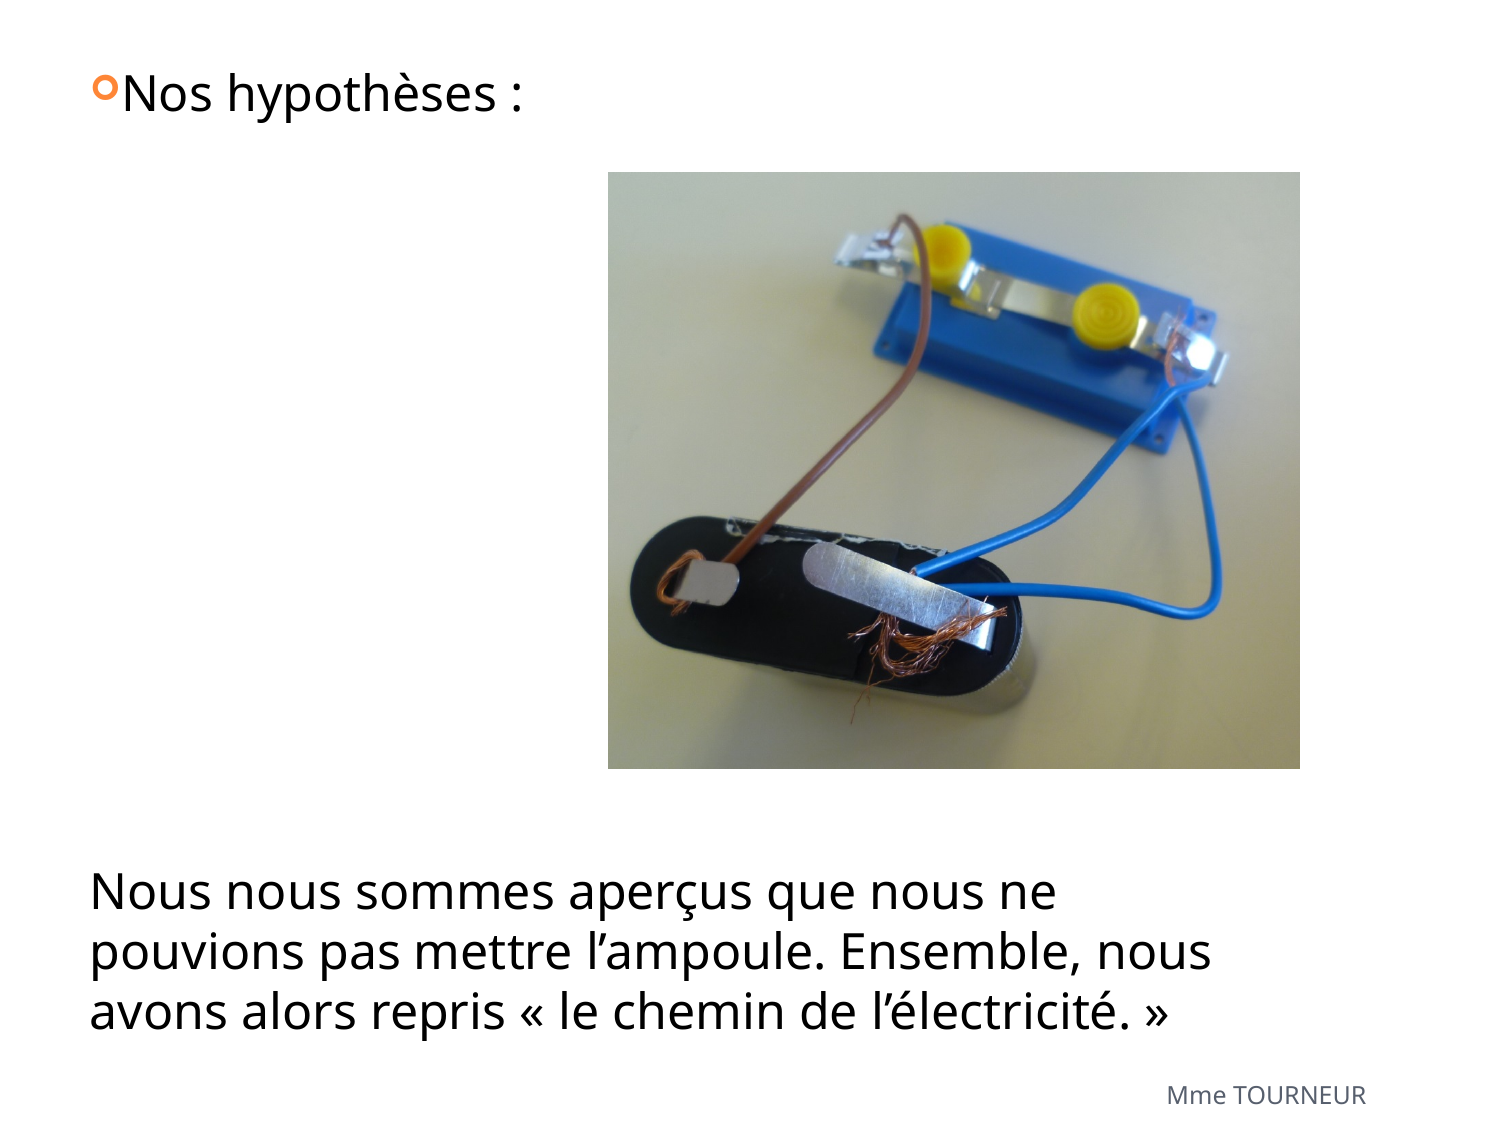

# Nos hypothèses :
Nous nous sommes aperçus que nous ne pouvions pas mettre l’ampoule. Ensemble, nous avons alors repris « le chemin de l’électricité. »
Mme TOURNEUR